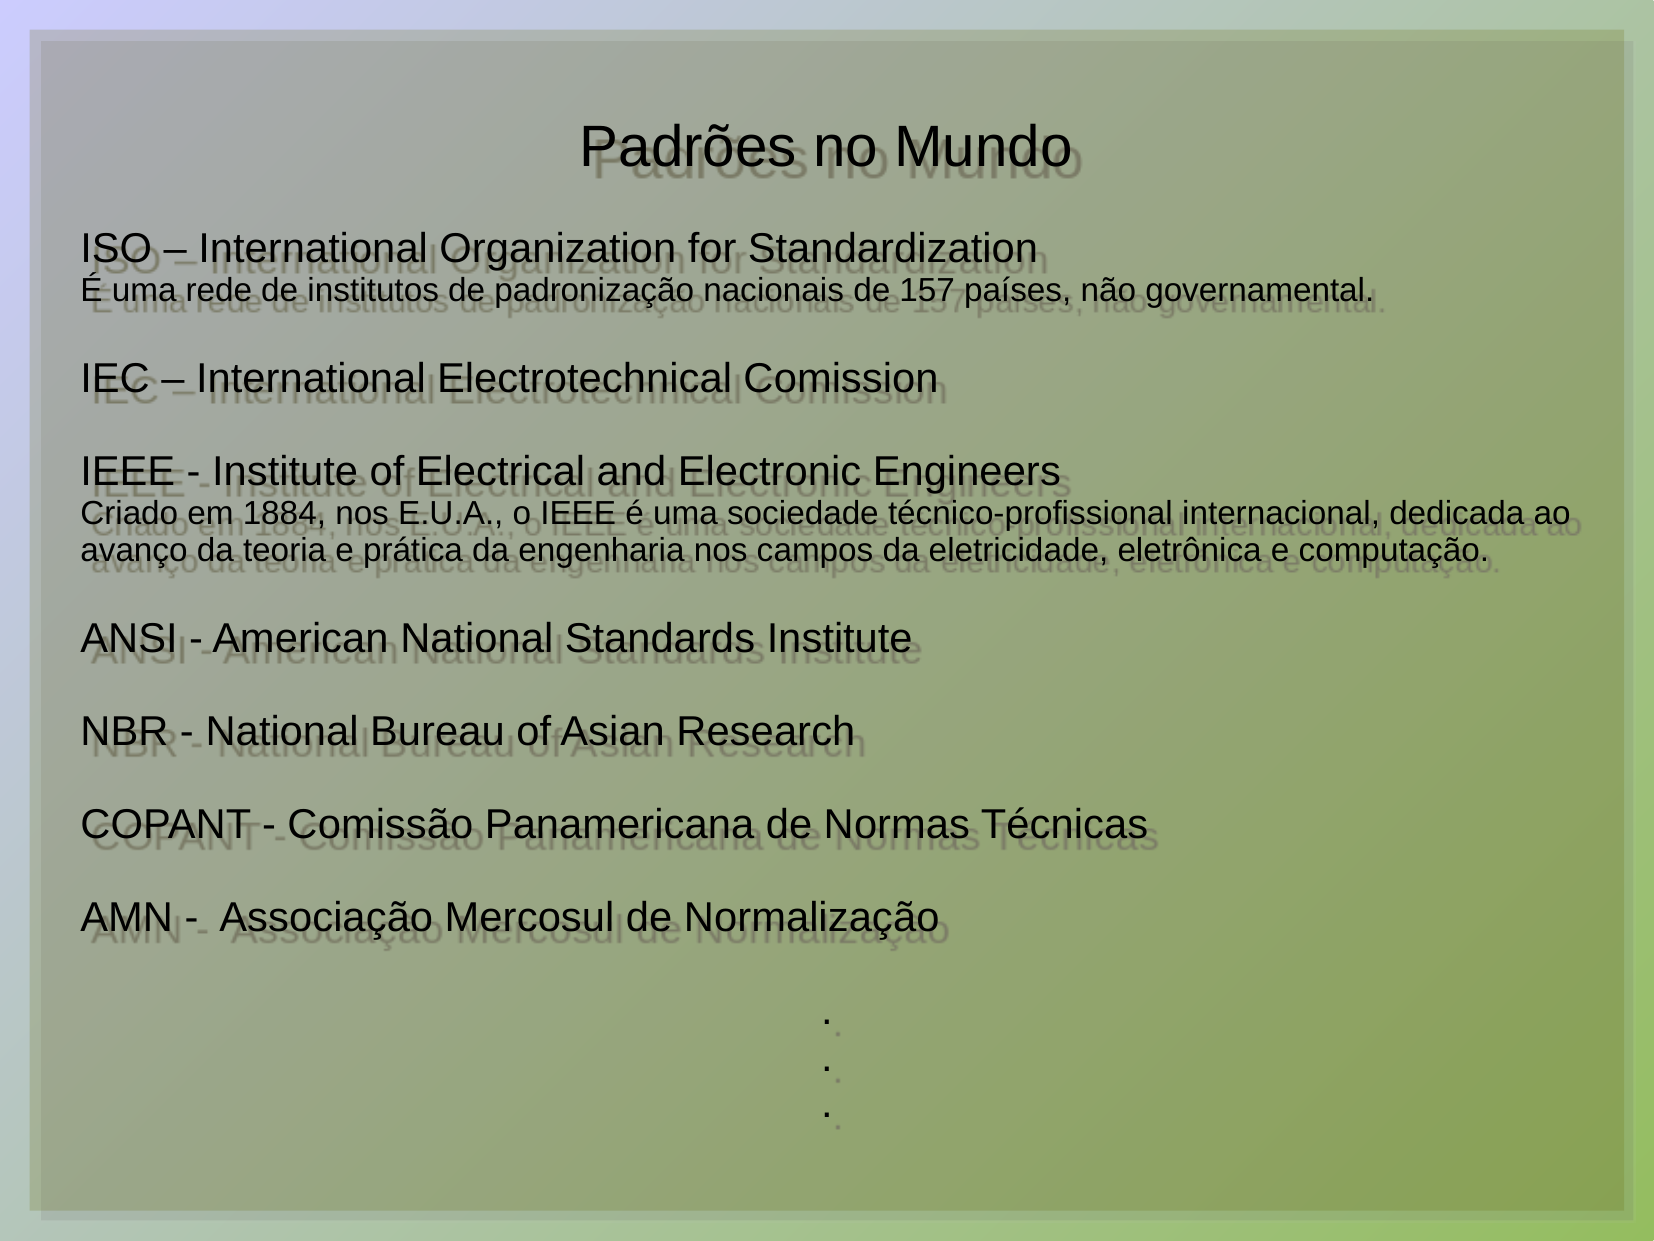

Padrões no Mundo
ISO – International Organization for Standardization
É uma rede de institutos de padronização nacionais de 157 países, não governamental.
IEC – International Electrotechnical Comission
IEEE - Institute of Electrical and Electronic Engineers
Criado em 1884, nos E.U.A., o IEEE é uma sociedade técnico-profissional internacional, dedicada ao avanço da teoria e prática da engenharia nos campos da eletricidade, eletrônica e computação.
ANSI - American National Standards Institute
NBR - National Bureau of Asian Research
COPANT - Comissão Panamericana de Normas Técnicas
AMN - Associação Mercosul de Normalização
.
.
.